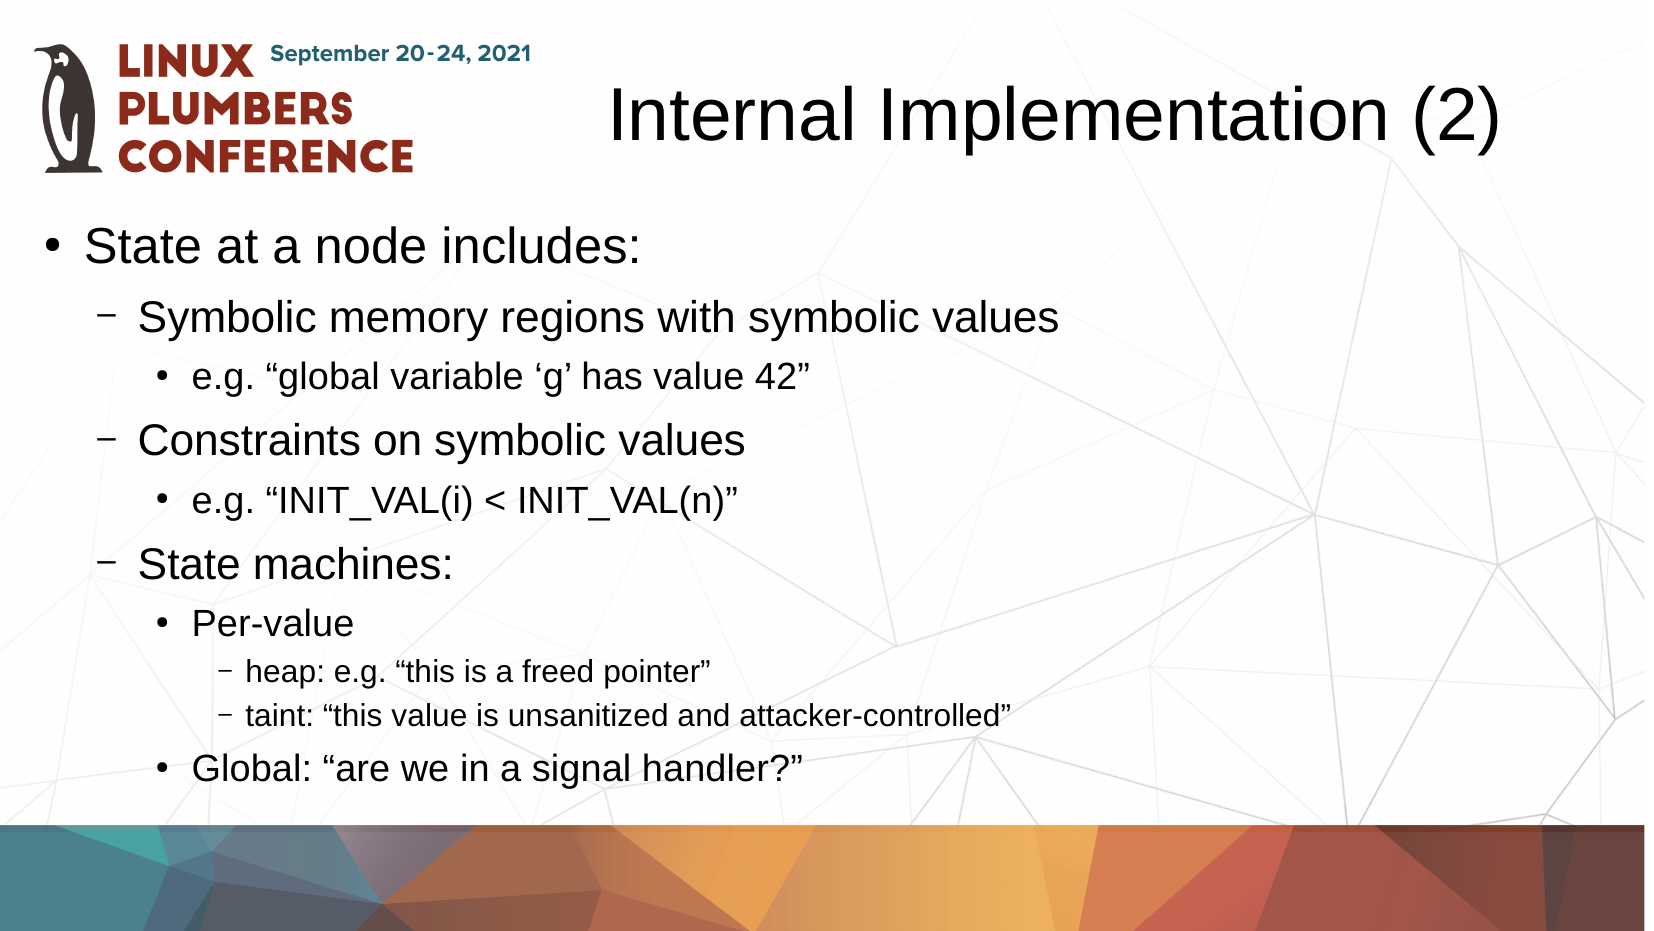

# Internal Implementation (2)
State at a node includes:
Symbolic memory regions with symbolic values
e.g. “global variable ‘g’ has value 42”
Constraints on symbolic values
e.g. “INIT_VAL(i) < INIT_VAL(n)”
State machines:
Per-value
heap: e.g. “this is a freed pointer”
taint: “this value is unsanitized and attacker-controlled”
Global: “are we in a signal handler?”